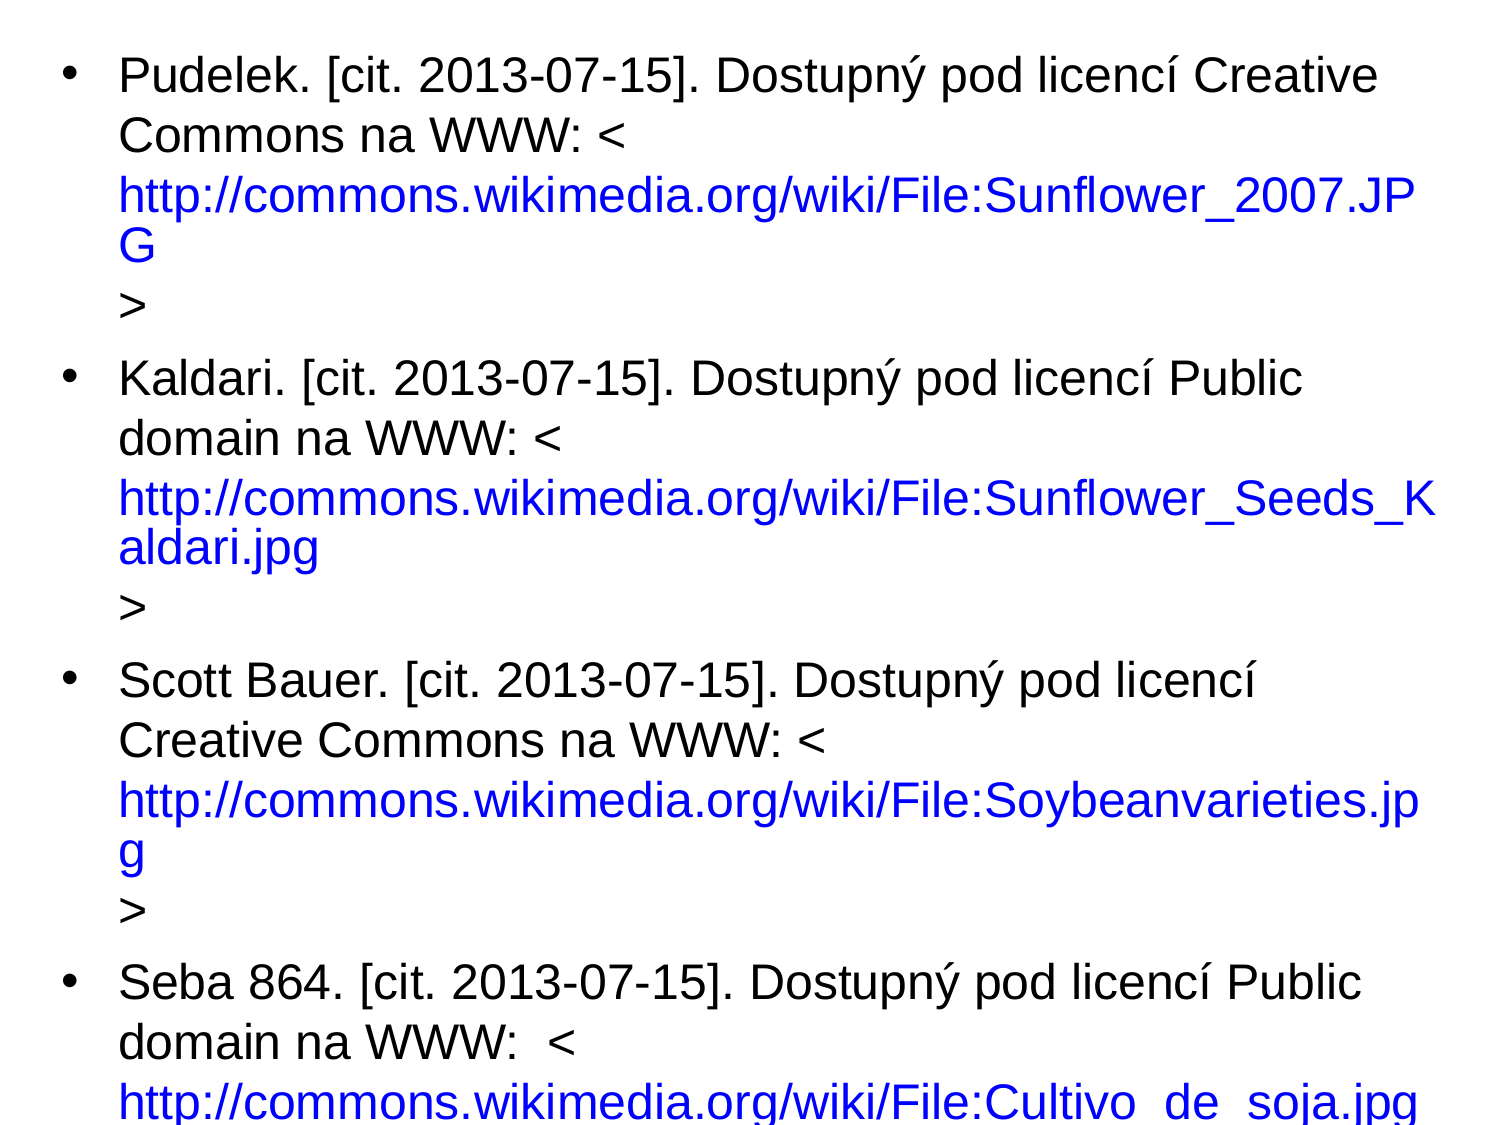

# Pudelek. [cit. 2013-07-15]. Dostupný pod licencí Creative Commons na WWW: <http://commons.wikimedia.org/wiki/File:Sunflower_2007.JPG>
Kaldari. [cit. 2013-07-15]. Dostupný pod licencí Public domain na WWW: <http://commons.wikimedia.org/wiki/File:Sunflower_Seeds_Kaldari.jpg>
Scott Bauer. [cit. 2013-07-15]. Dostupný pod licencí Creative Commons na WWW: <http://commons.wikimedia.org/wiki/File:Soybeanvarieties.jpg>
Seba 864. [cit. 2013-07-15]. Dostupný pod licencí Public domain na WWW: <http://commons.wikimedia.org/wiki/File:Cultivo_de_soja.jpg>